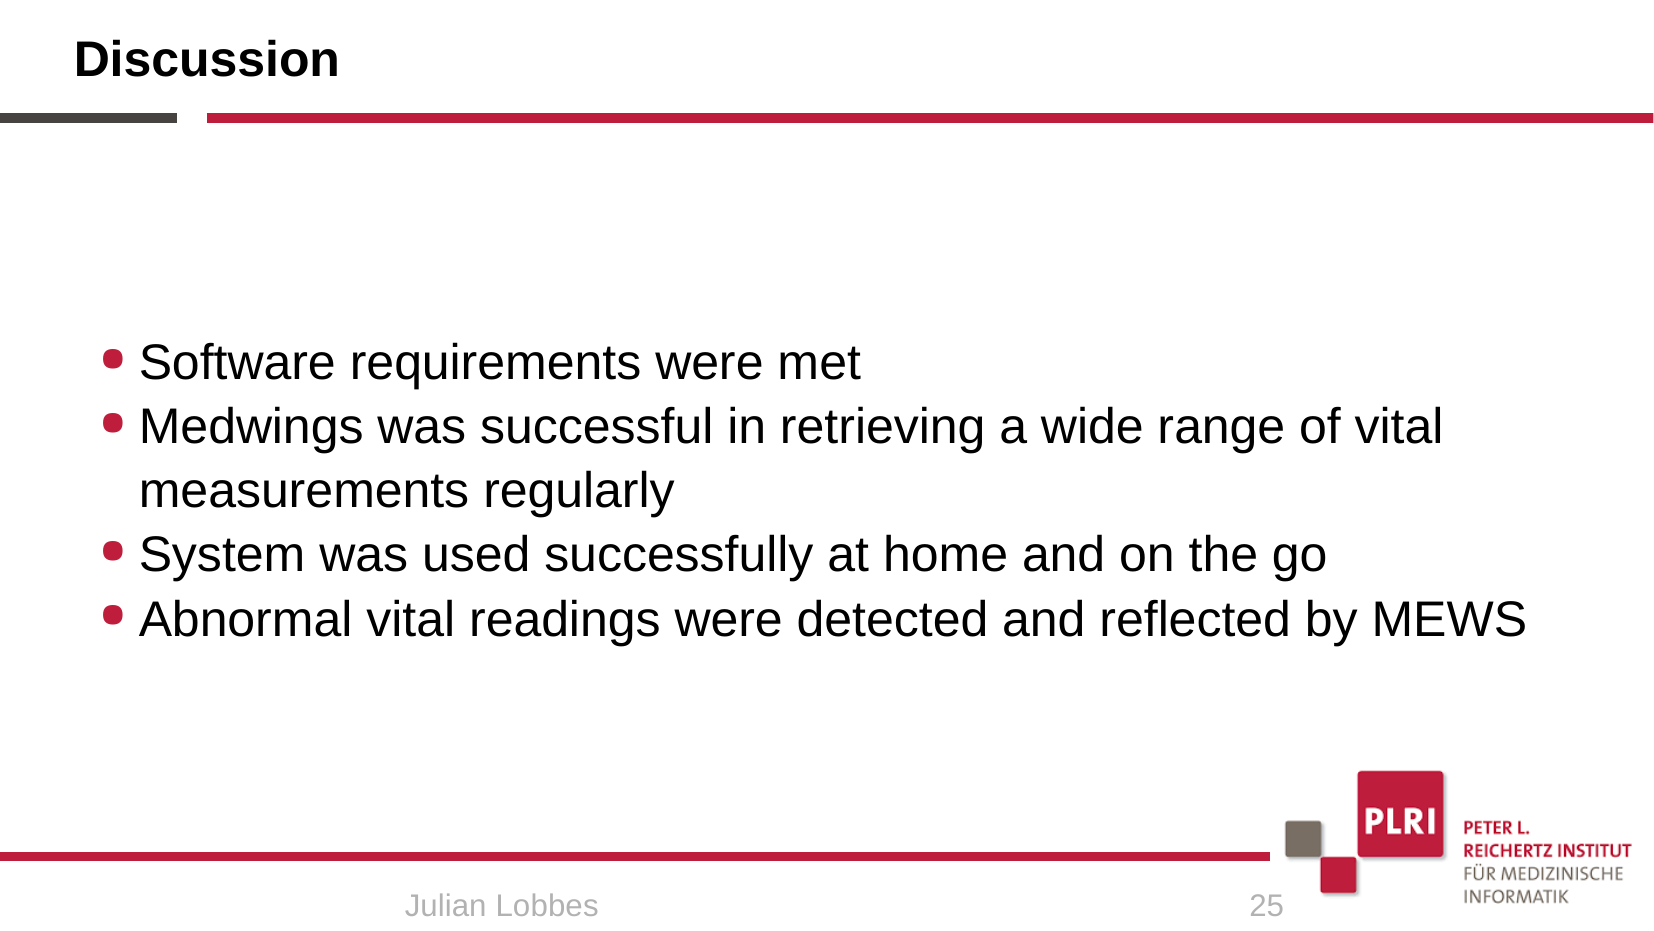

Discussion
Software requirements were met
Medwings was successful in retrieving a wide range of vital measurements regularly
System was used successfully at home and on the go
Abnormal vital readings were detected and reflected by MEWS
Julian Lobbes